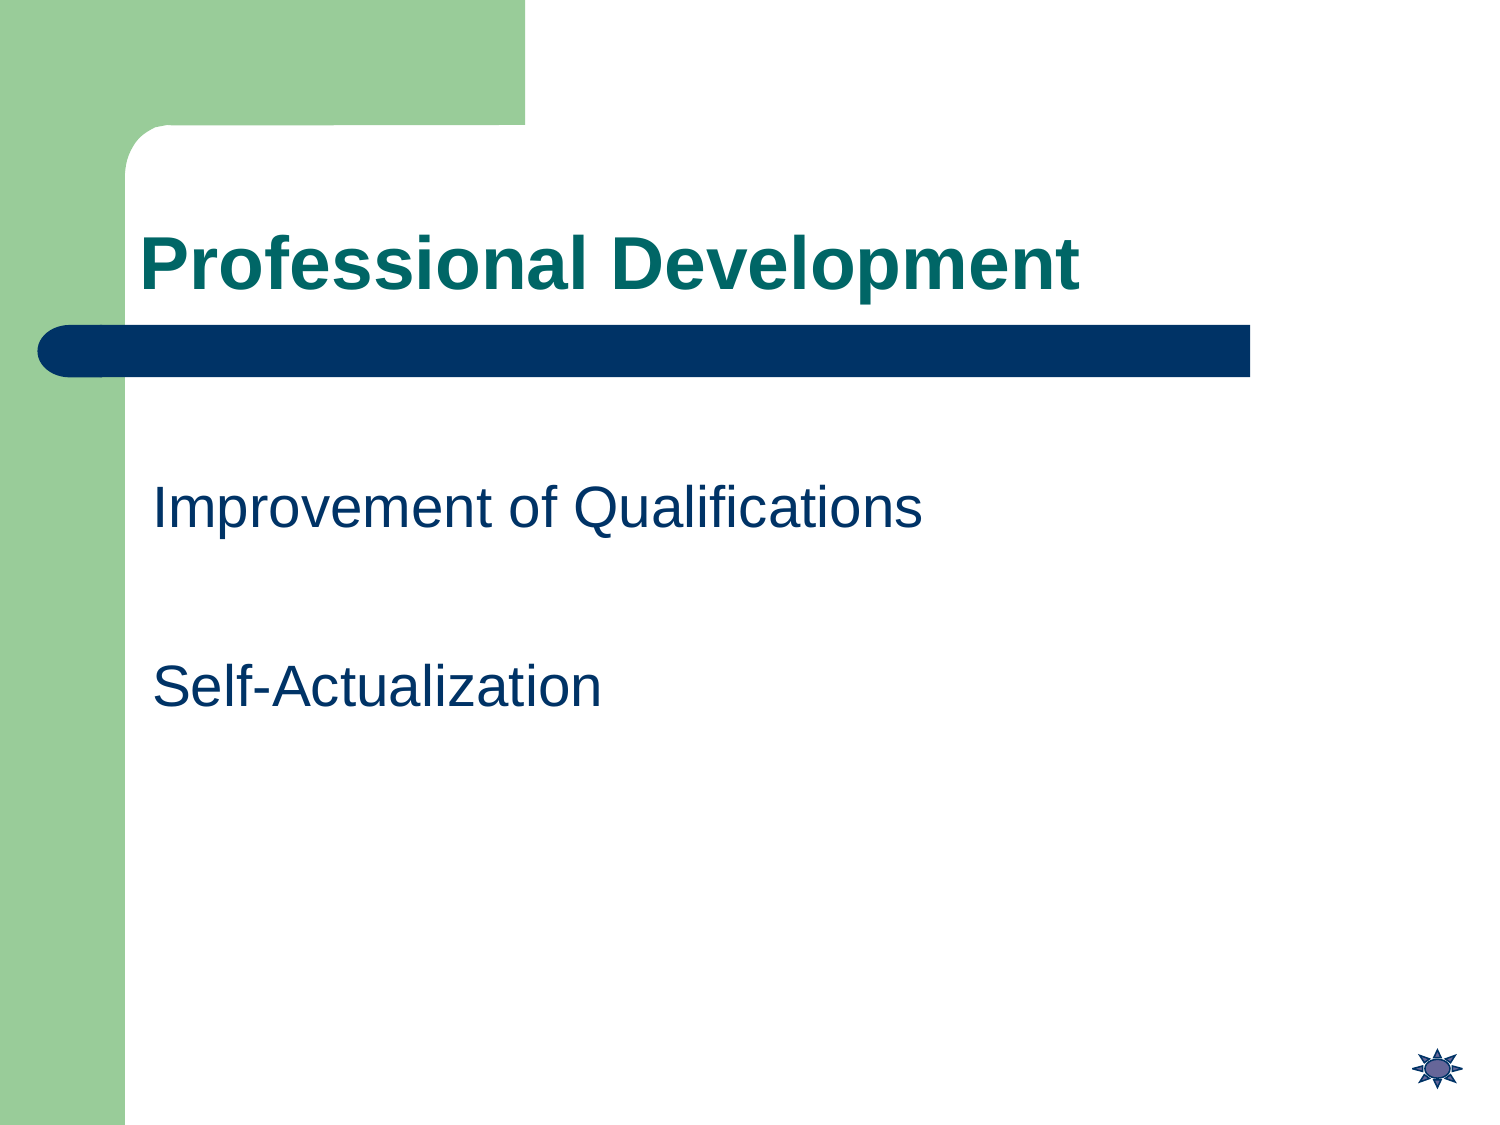

# Professional Development
Improvement of Qualifications
Self-Actualization